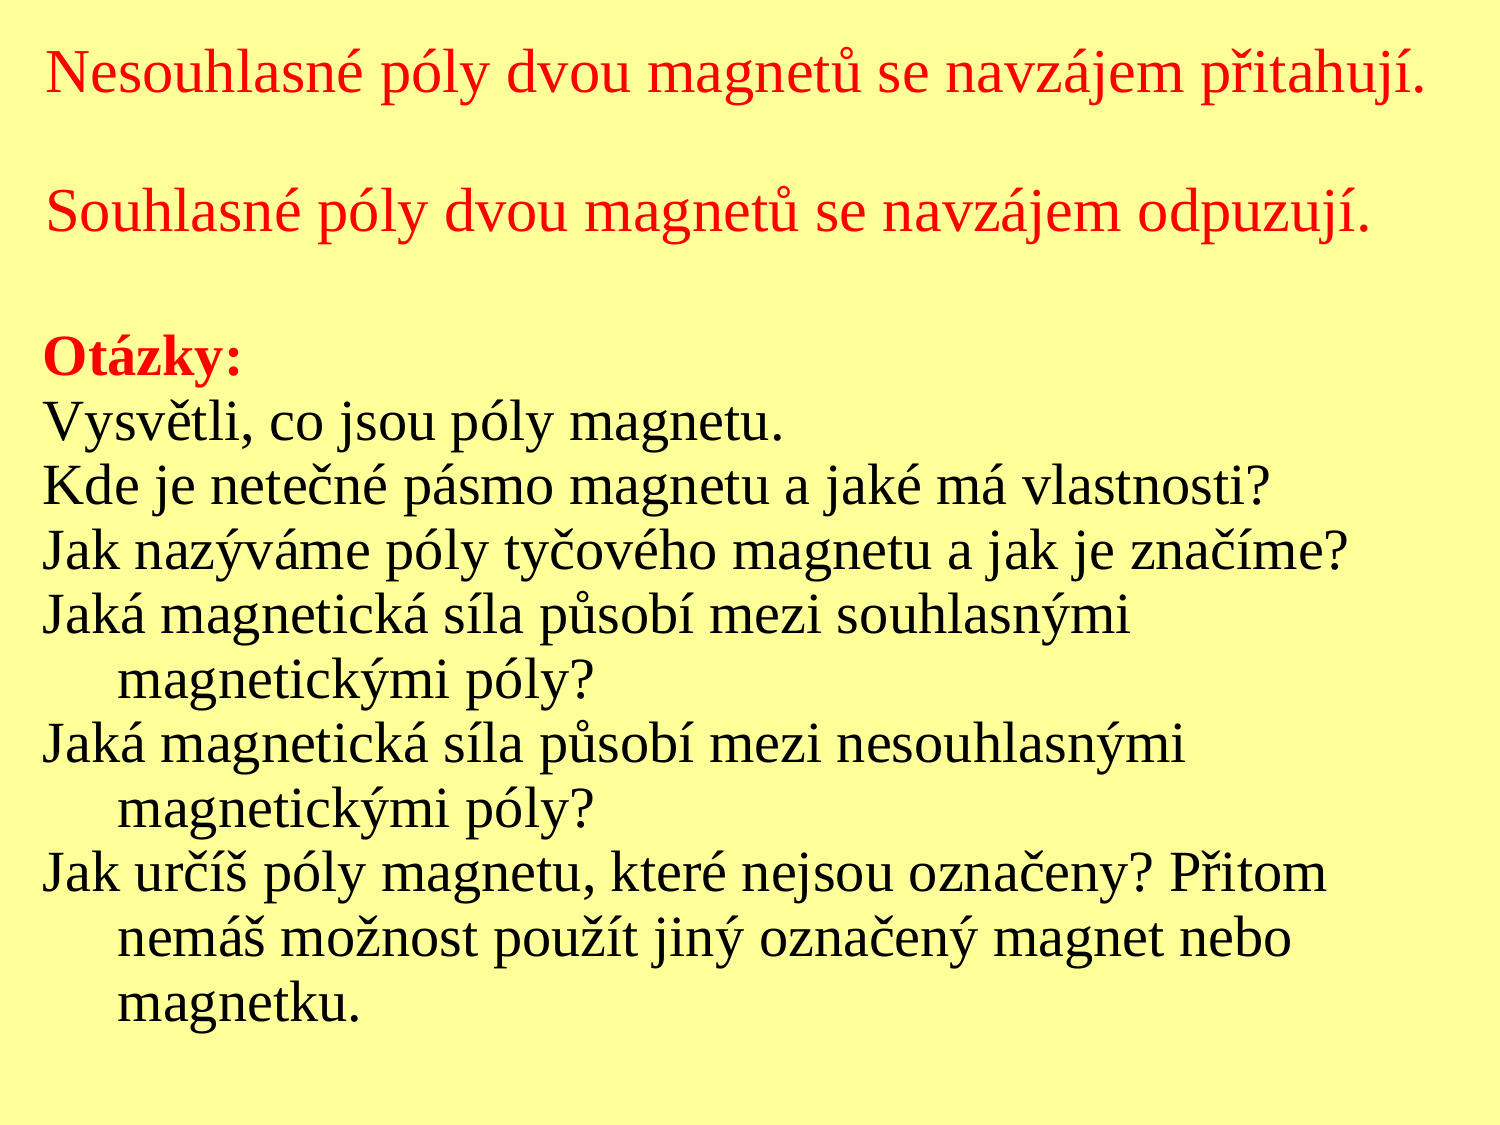

Nesouhlasné póly dvou magnetů se navzájem přitahují.
Souhlasné póly dvou magnetů se navzájem odpuzují.
Otázky:
Vysvětli, co jsou póly magnetu.
Kde je netečné pásmo magnetu a jaké má vlastnosti?
Jak nazýváme póly tyčového magnetu a jak je značíme?
Jaká magnetická síla působí mezi souhlasnými
magnetickými póly?
Jaká magnetická síla působí mezi nesouhlasnými
magnetickými póly?
Jak určíš póly magnetu, které nejsou označeny? Přitom
nemáš možnost použít jiný označený magnet nebo magnetku.